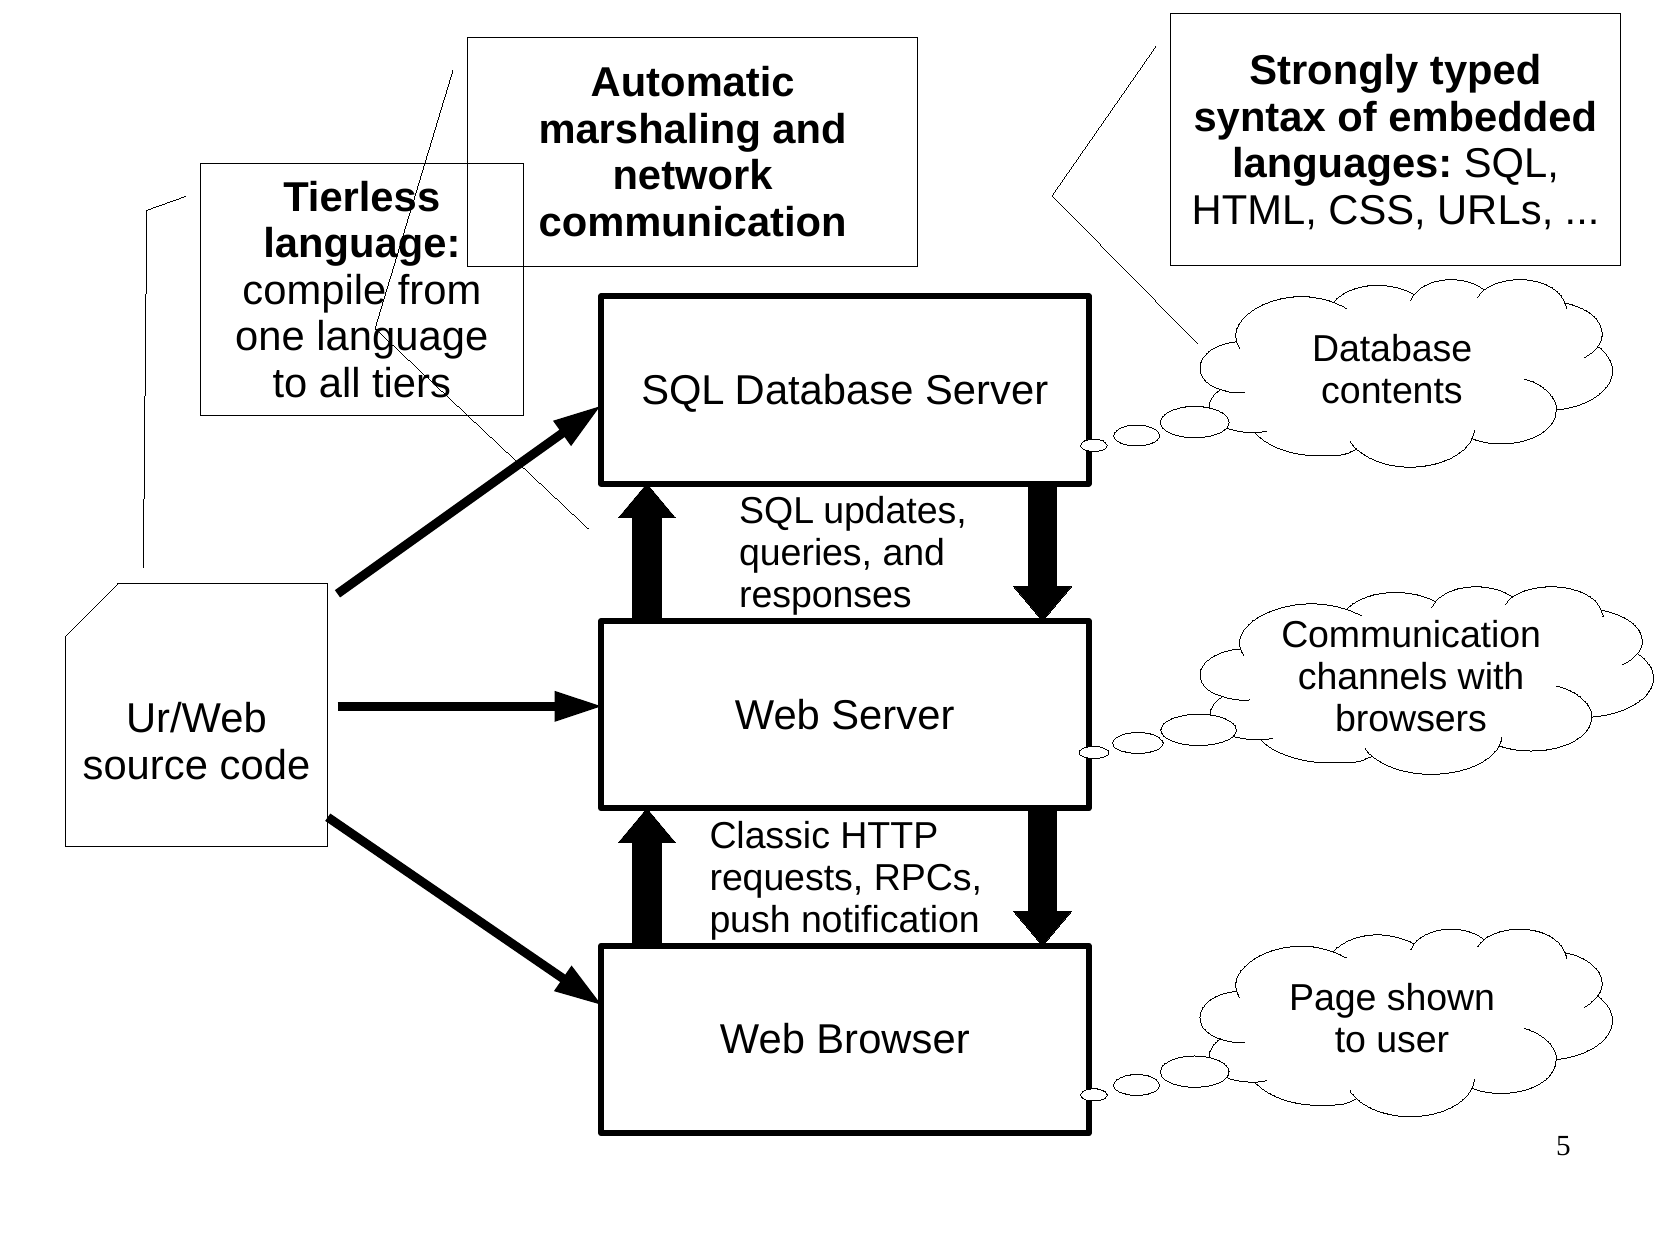

Strongly typed syntax of embedded languages: SQL, HTML, CSS, URLs, ...
Automatic marshaling and network communication
Tierless language: compile from one language to all tiers
Ur/Web source code
Database contents
Communication channels with browsers
Page shown to user
SQL Database Server
SQL updates, queries, and responses
Classic HTTP requests, RPCs, push notification
Web Server
Web Browser
5